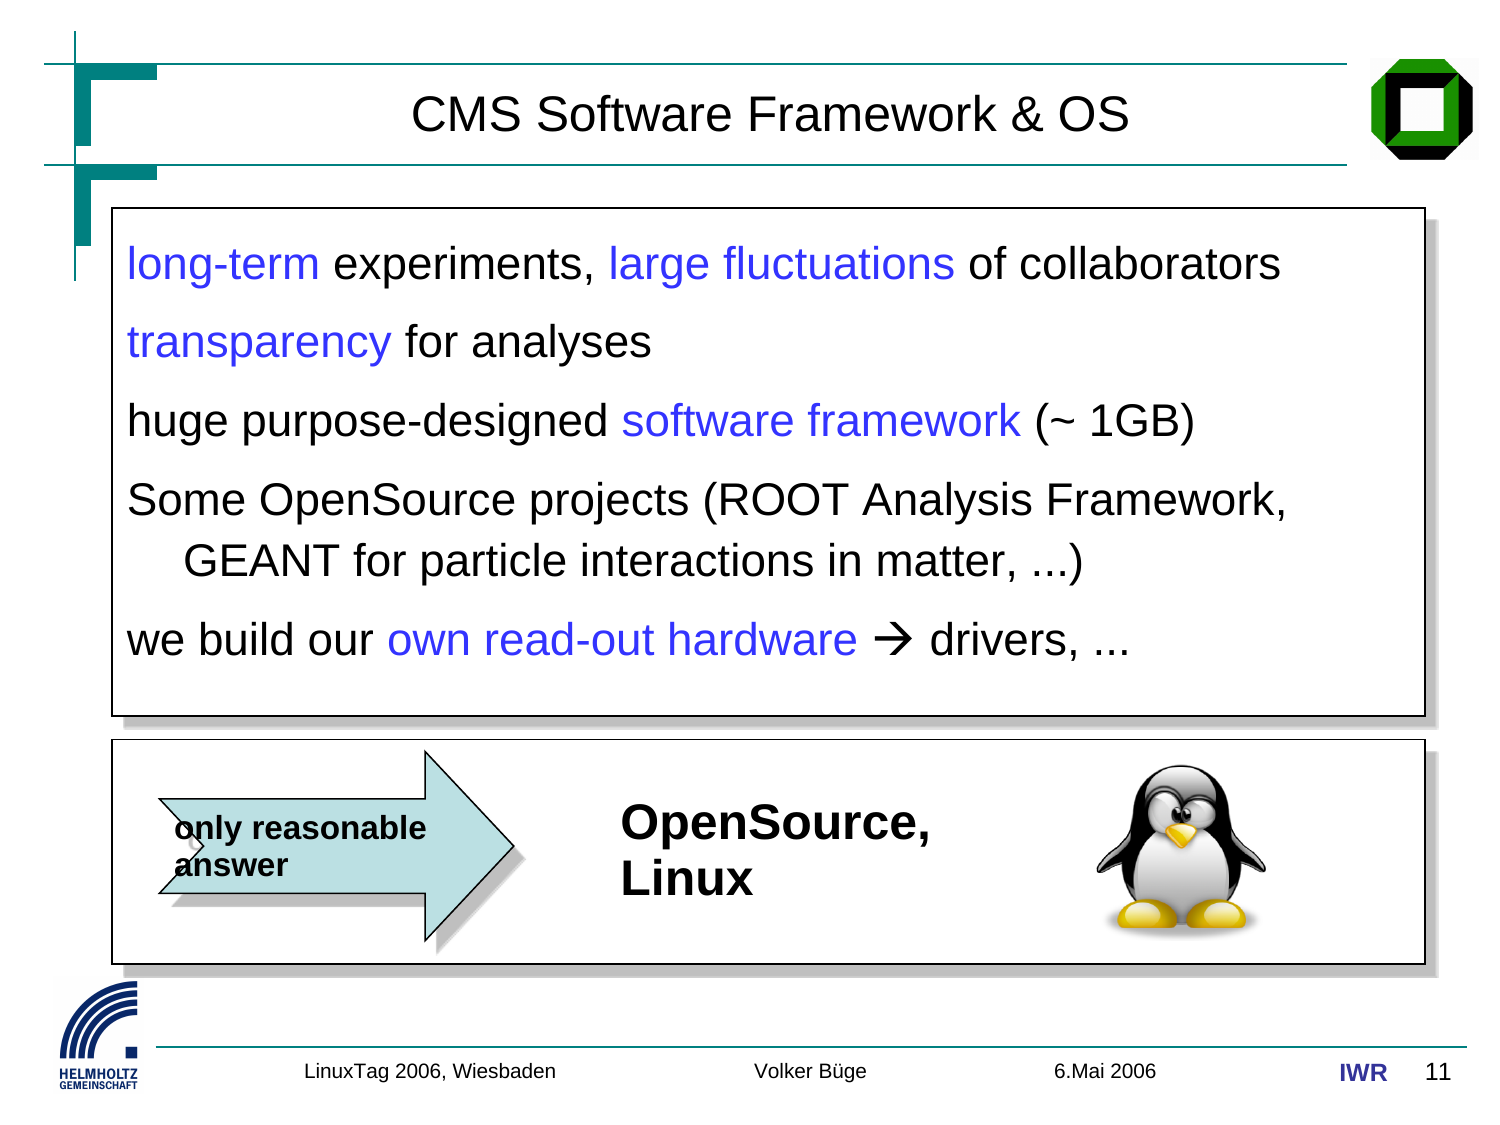

# CMS Software Framework & OS
long-term experiments, large fluctuations of collaborators
transparency for analyses
huge purpose-designed software framework (~ 1GB)
Some OpenSource projects (ROOT Analysis Framework, GEANT for particle interactions in matter, ...)
we build our own read-out hardware  drivers, ...
only reasonable
answer
OpenSource,
Linux
11